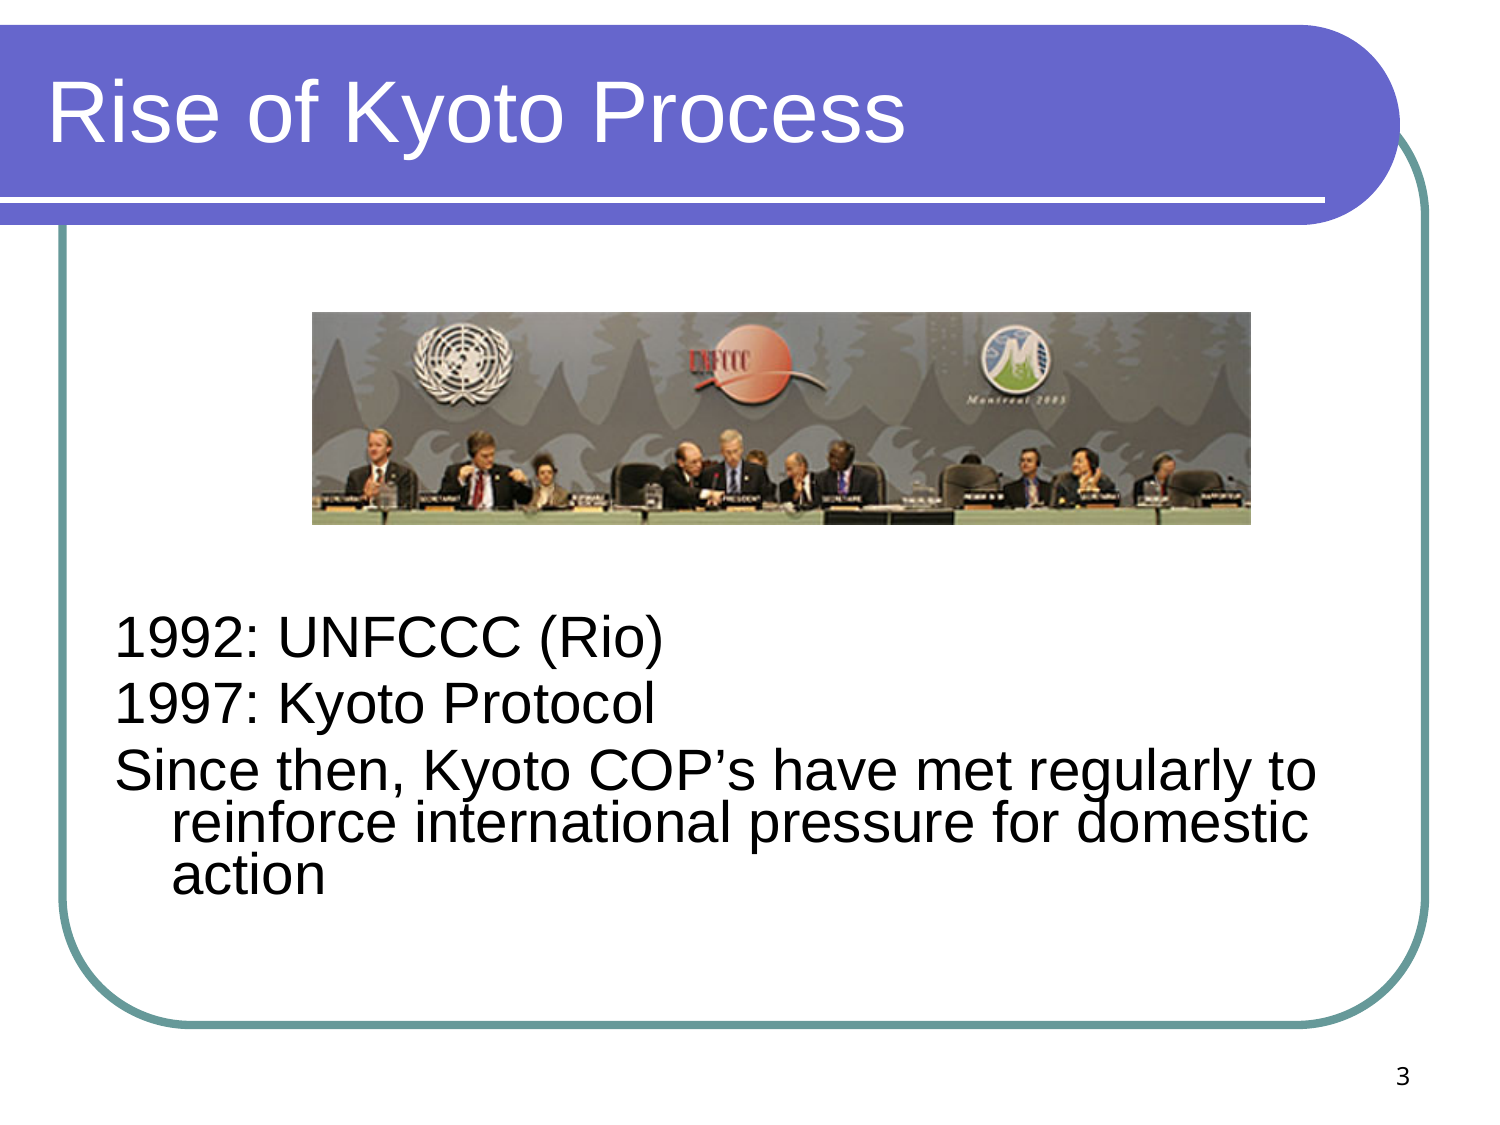

# Rise of Kyoto Process
1992: UNFCCC (Rio)
1997: Kyoto Protocol
Since then, Kyoto COP’s have met regularly to reinforce international pressure for domestic action
3